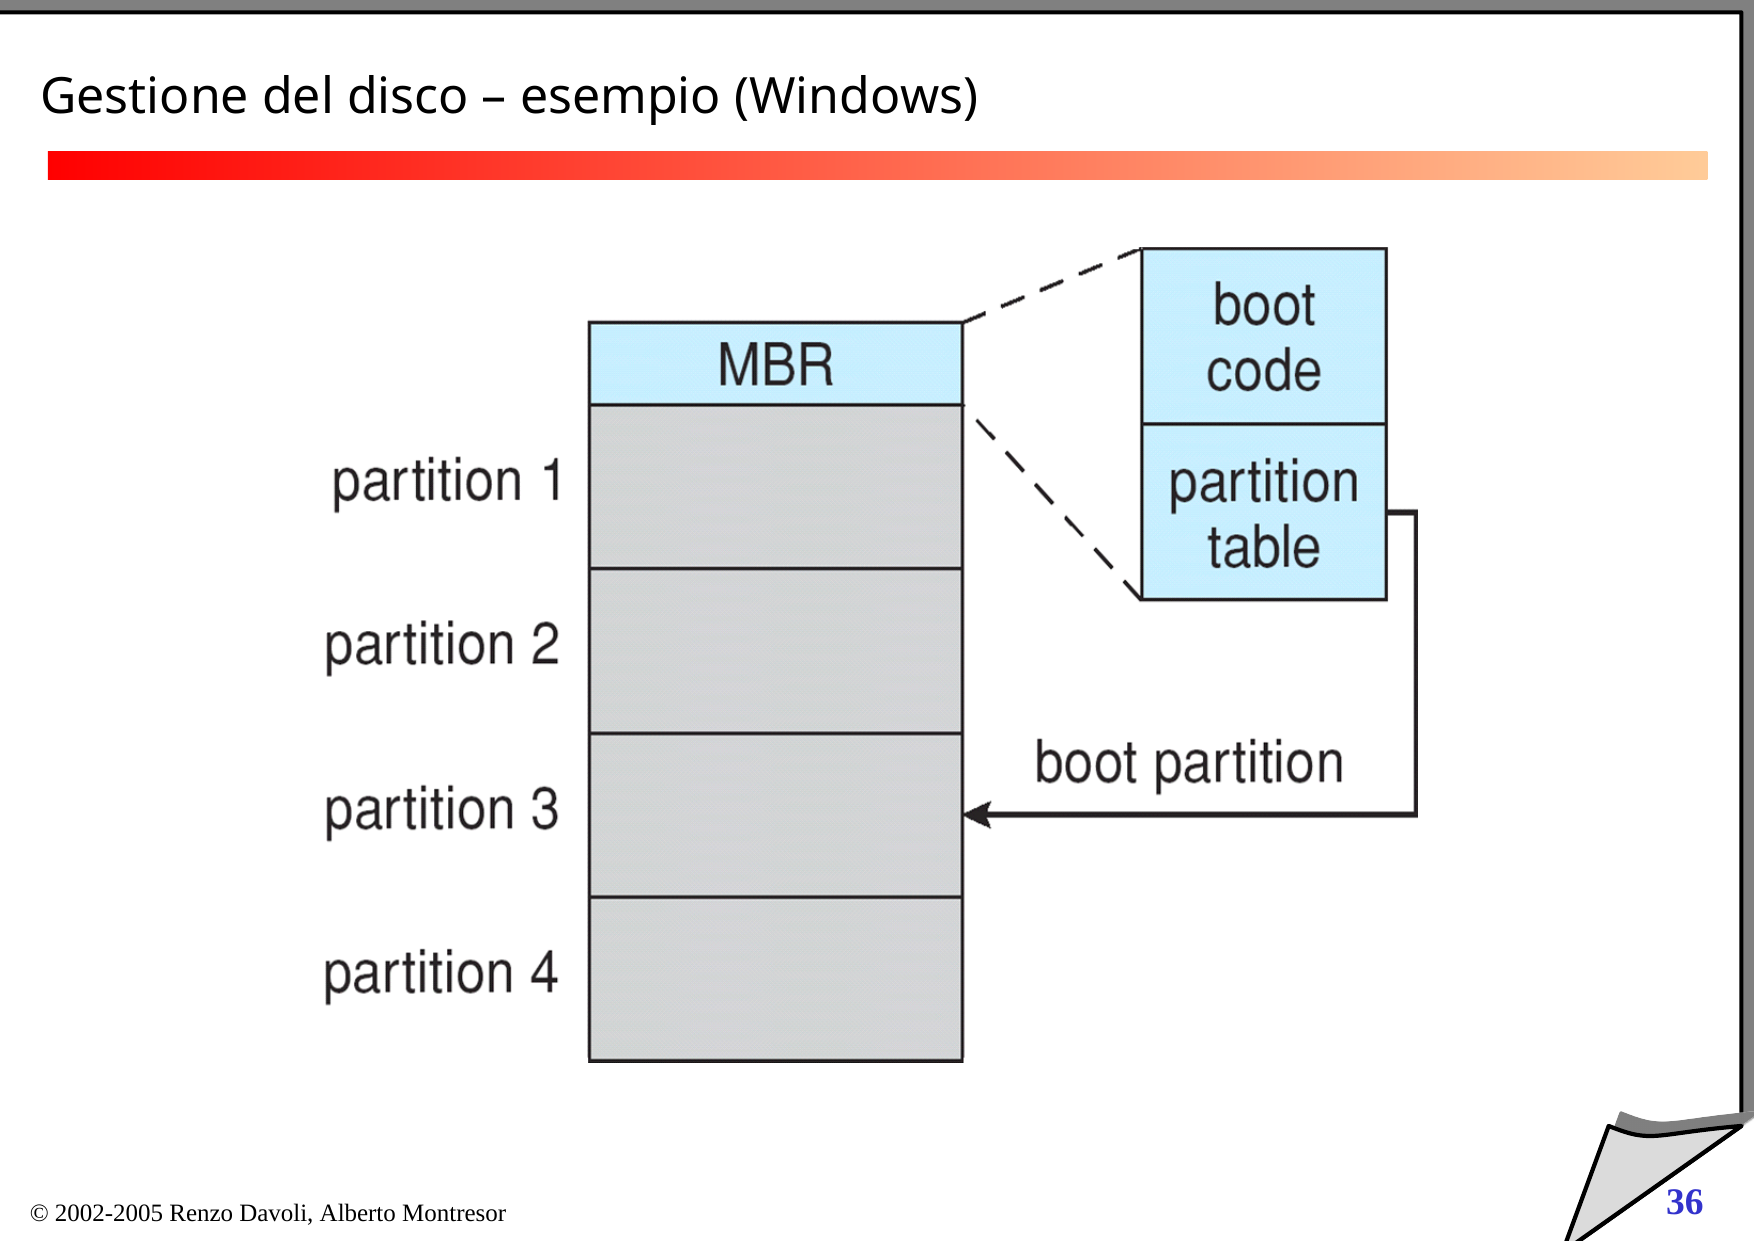

# Gestione del disco – esempio (Windows)